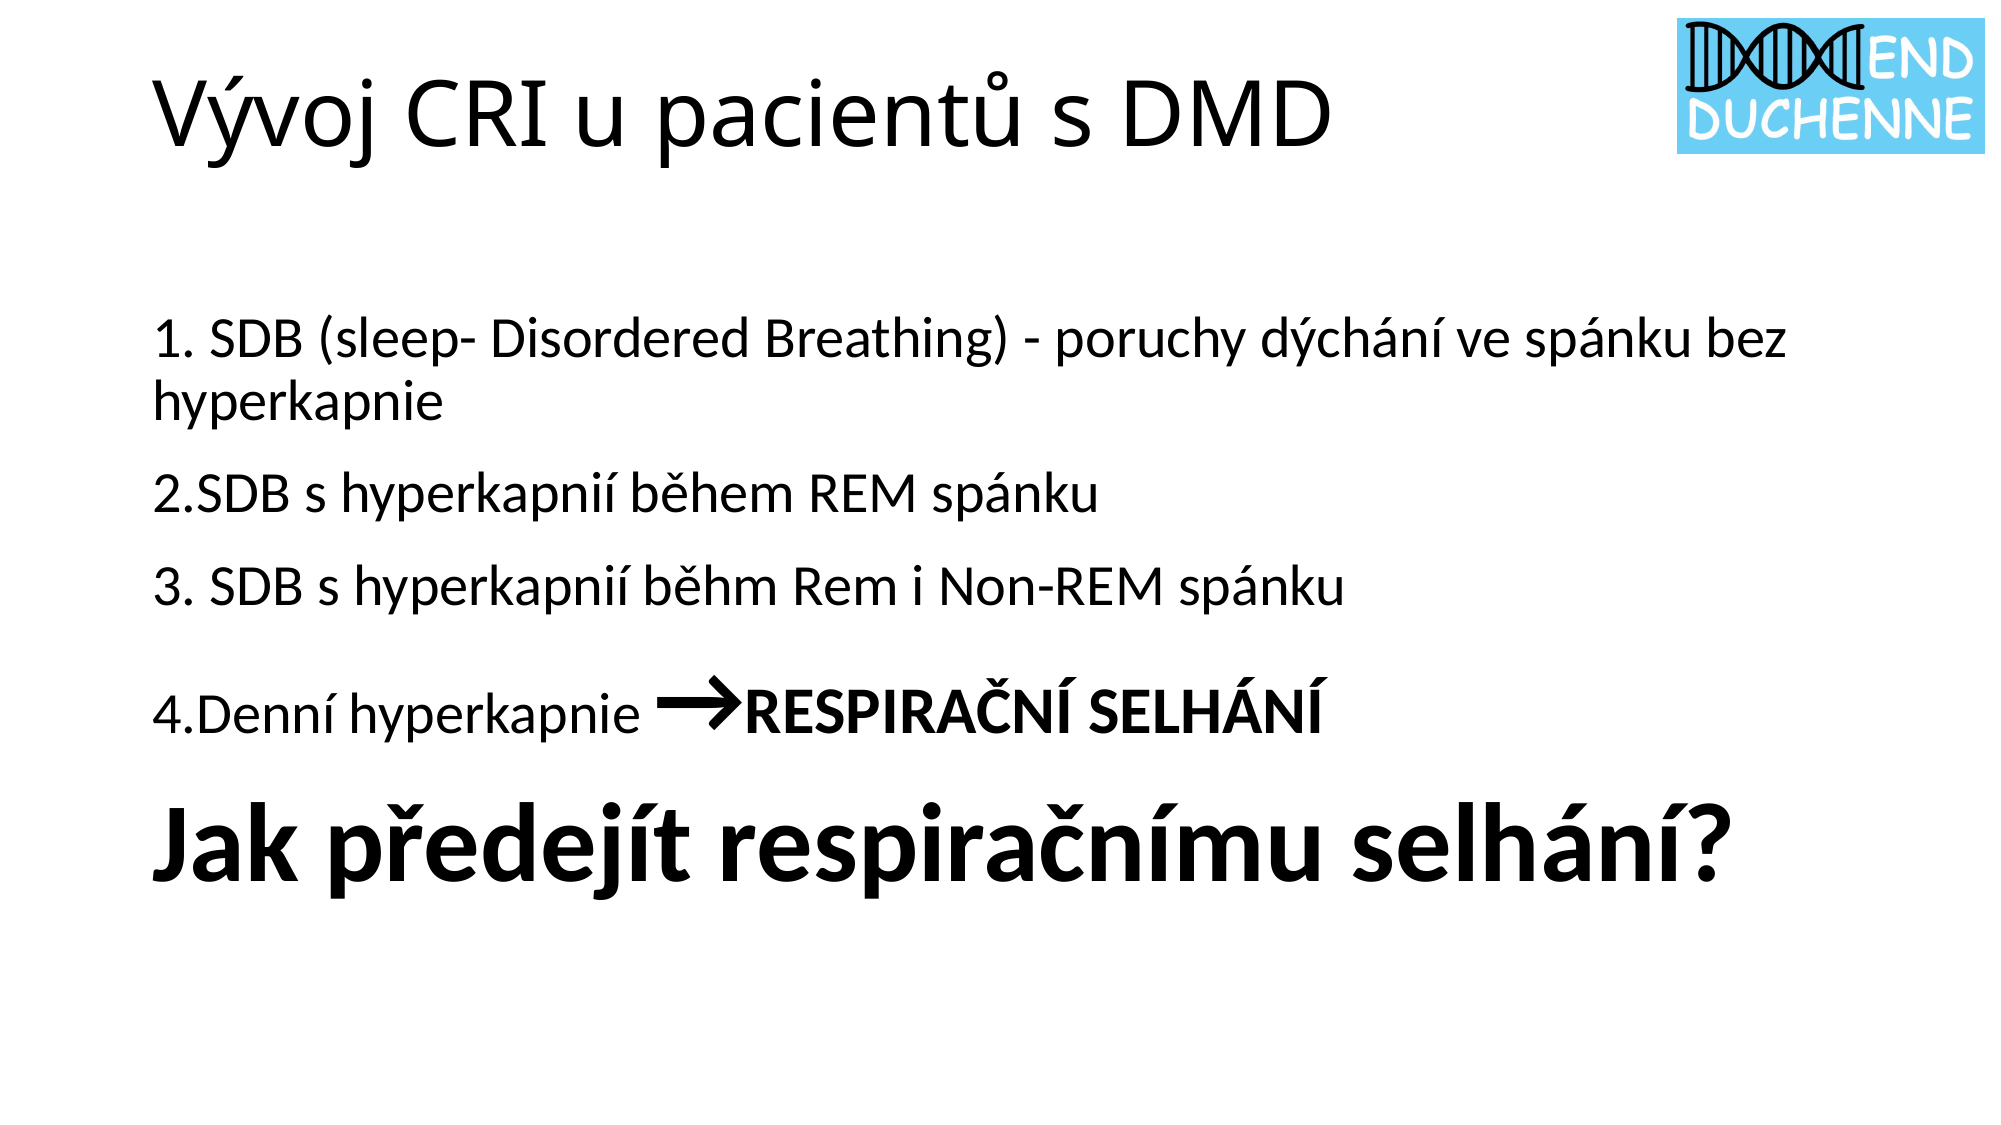

# Vývoj CRI u pacientů s DMD
1. SDB (sleep- Disordered Breathing) - poruchy dýchání ve spánku bez hyperkapnie
2.SDB s hyperkapnií během REM spánku
3. SDB s hyperkapnií běhm Rem i Non-REM spánku
4.Denní hyperkapnie →RESPIRAČNÍ SELHÁNÍ
Jak předejít respiračnímu selhání?
Kliknutím vložíte text.
Kliknutím vložíte text.